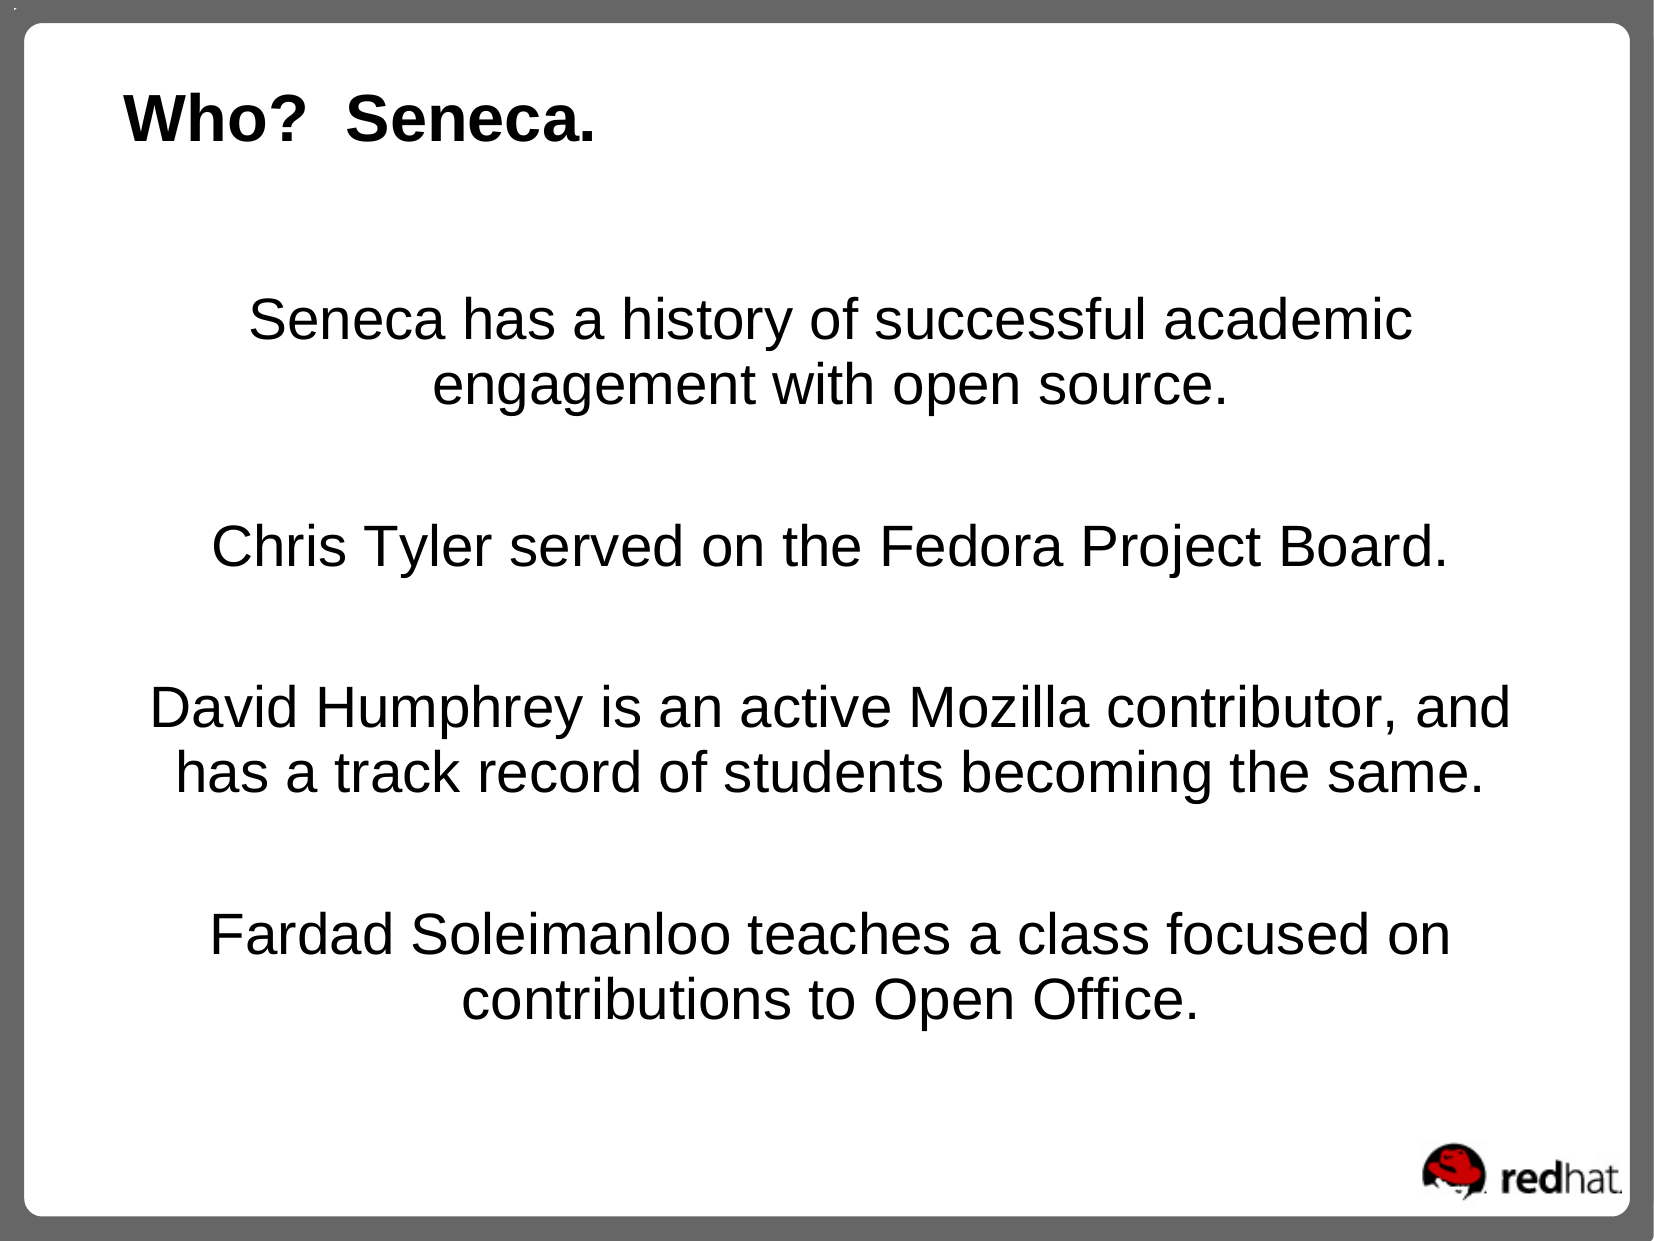

# Who? Seneca.
Seneca has a history of successful academic engagement with open source.
Chris Tyler served on the Fedora Project Board.
David Humphrey is an active Mozilla contributor, and has a track record of students becoming the same.
Fardad Soleimanloo teaches a class focused on contributions to Open Office.